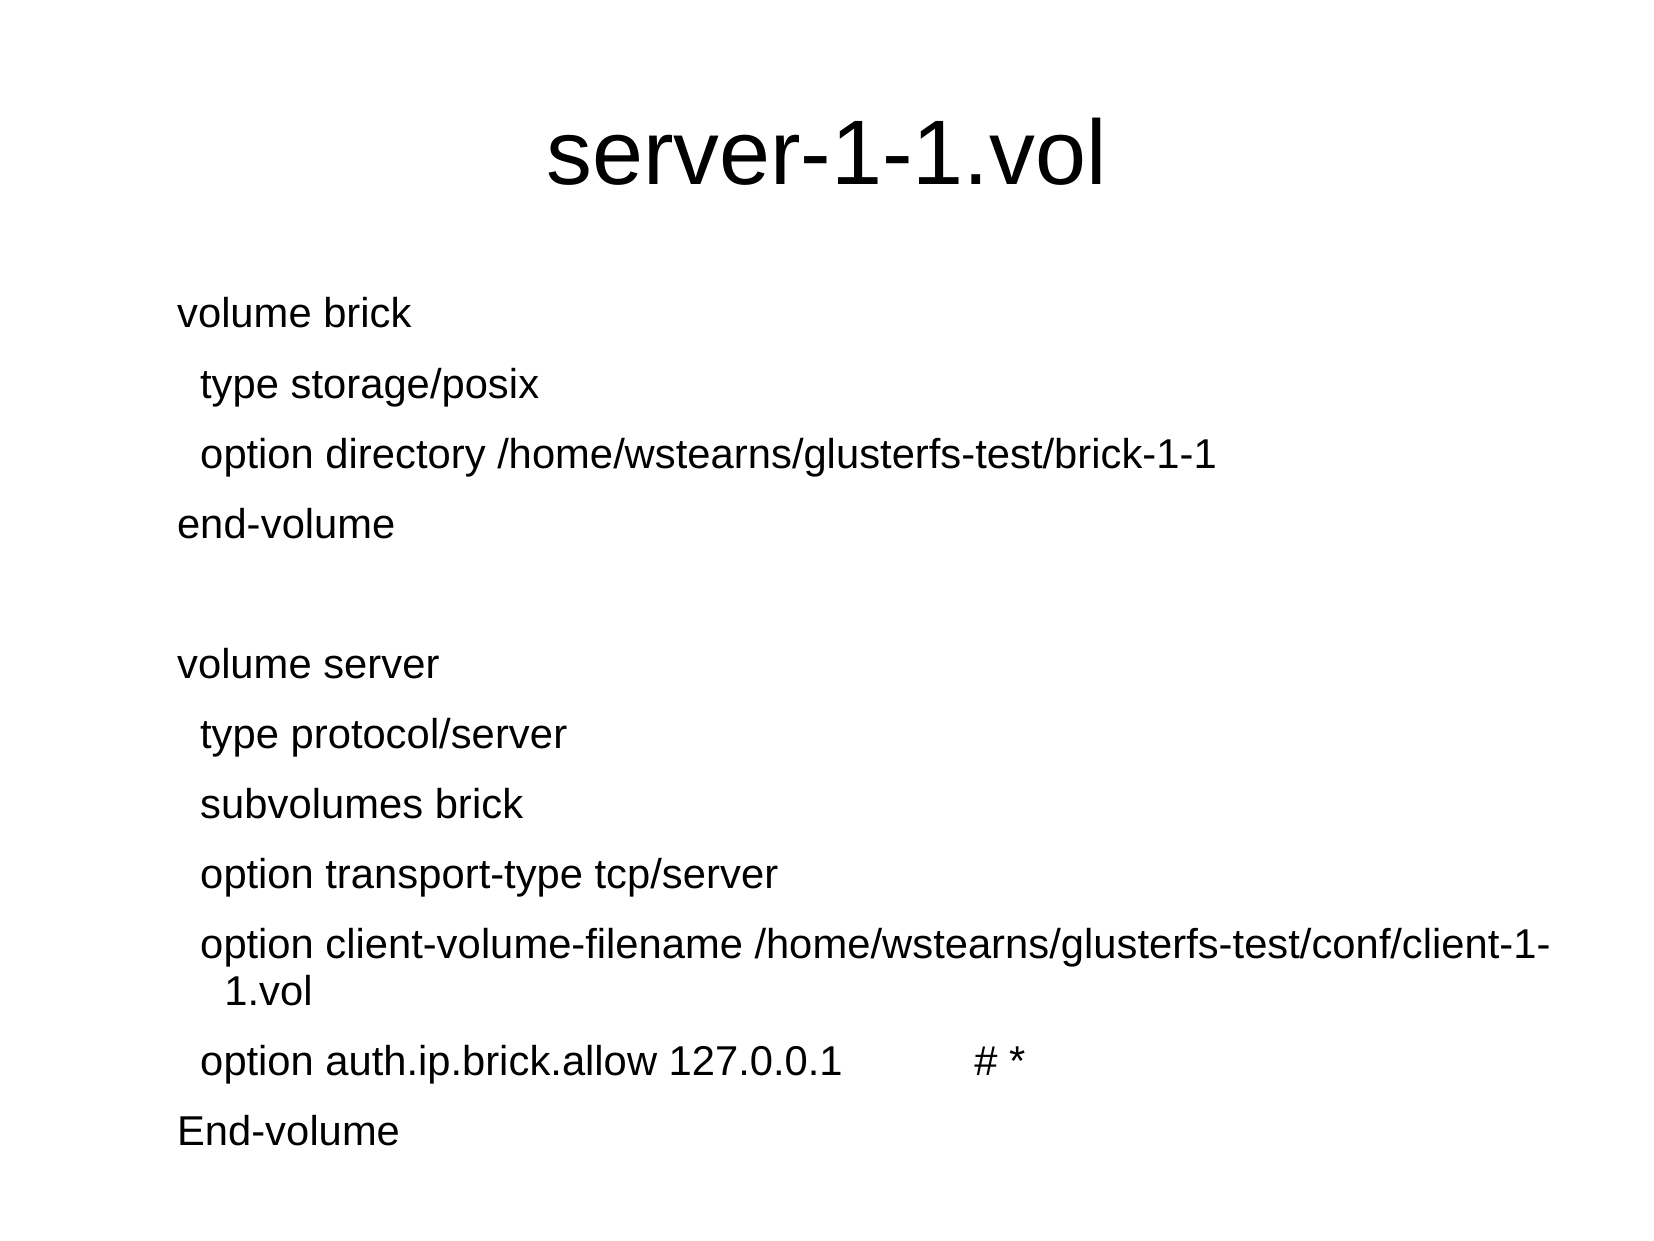

# server-1-1.vol
volume brick
 type storage/posix
 option directory /home/wstearns/glusterfs-test/brick-1-1
end-volume
volume server
 type protocol/server
 subvolumes brick
 option transport-type tcp/server
 option client-volume-filename /home/wstearns/glusterfs-test/conf/client-1-1.vol
 option auth.ip.brick.allow 127.0.0.1		# *
End-volume